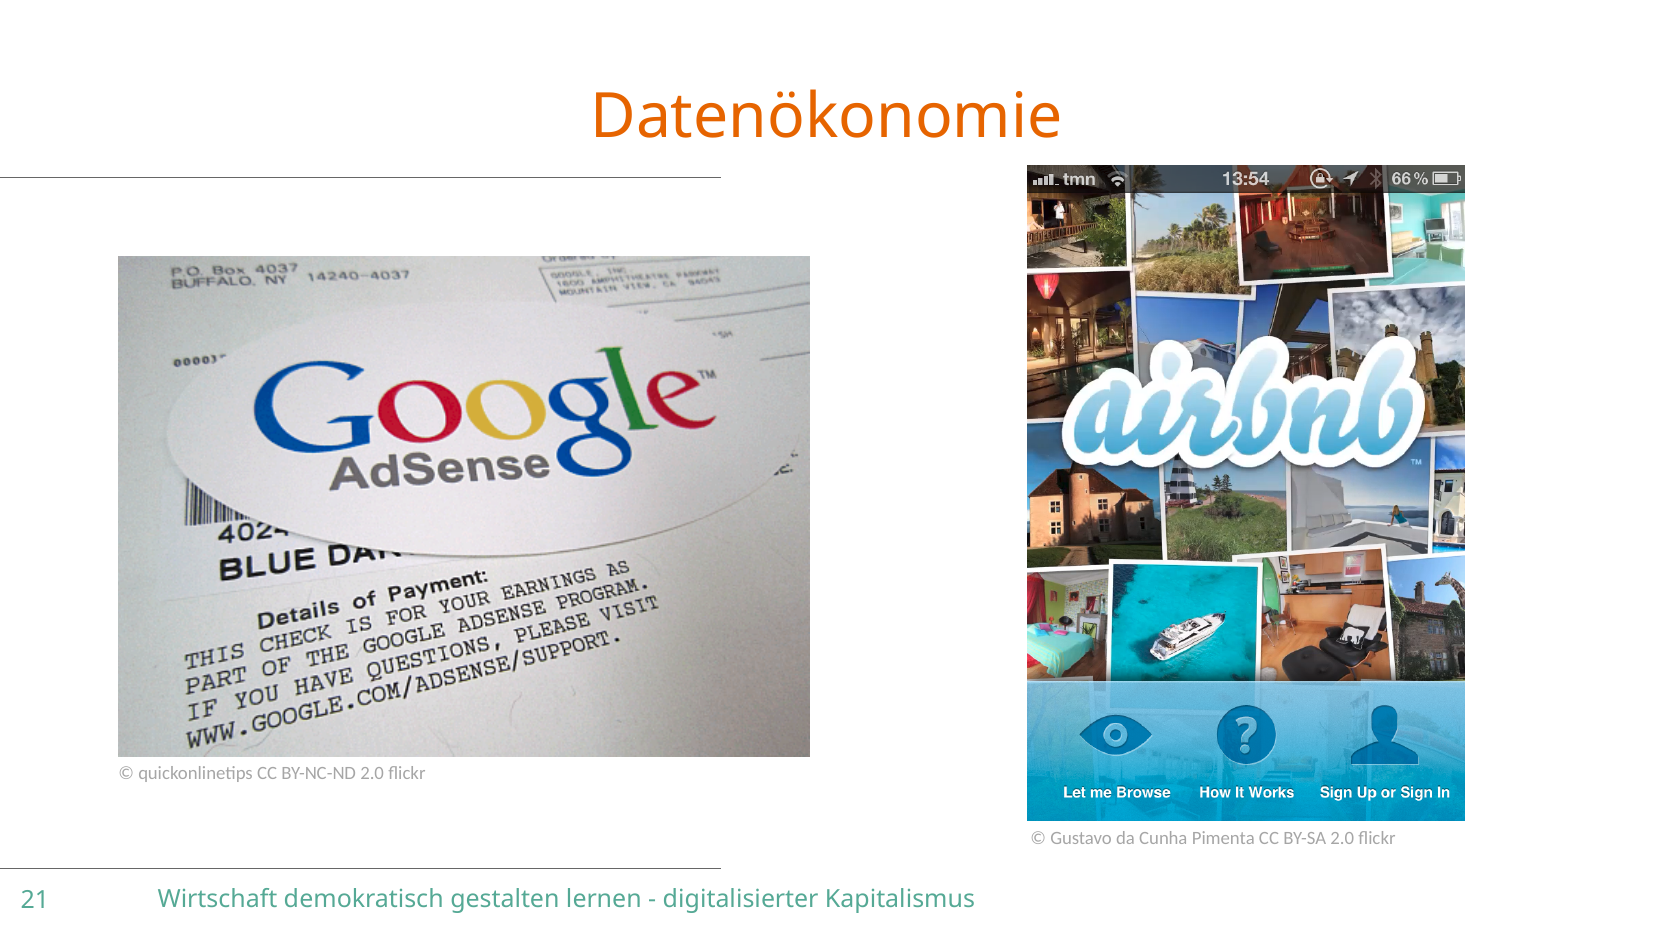

# Datenökonomie
© quickonlinetips CC BY-NC-ND 2.0 flickr
© Gustavo da Cunha Pimenta CC BY-SA 2.0 flickr